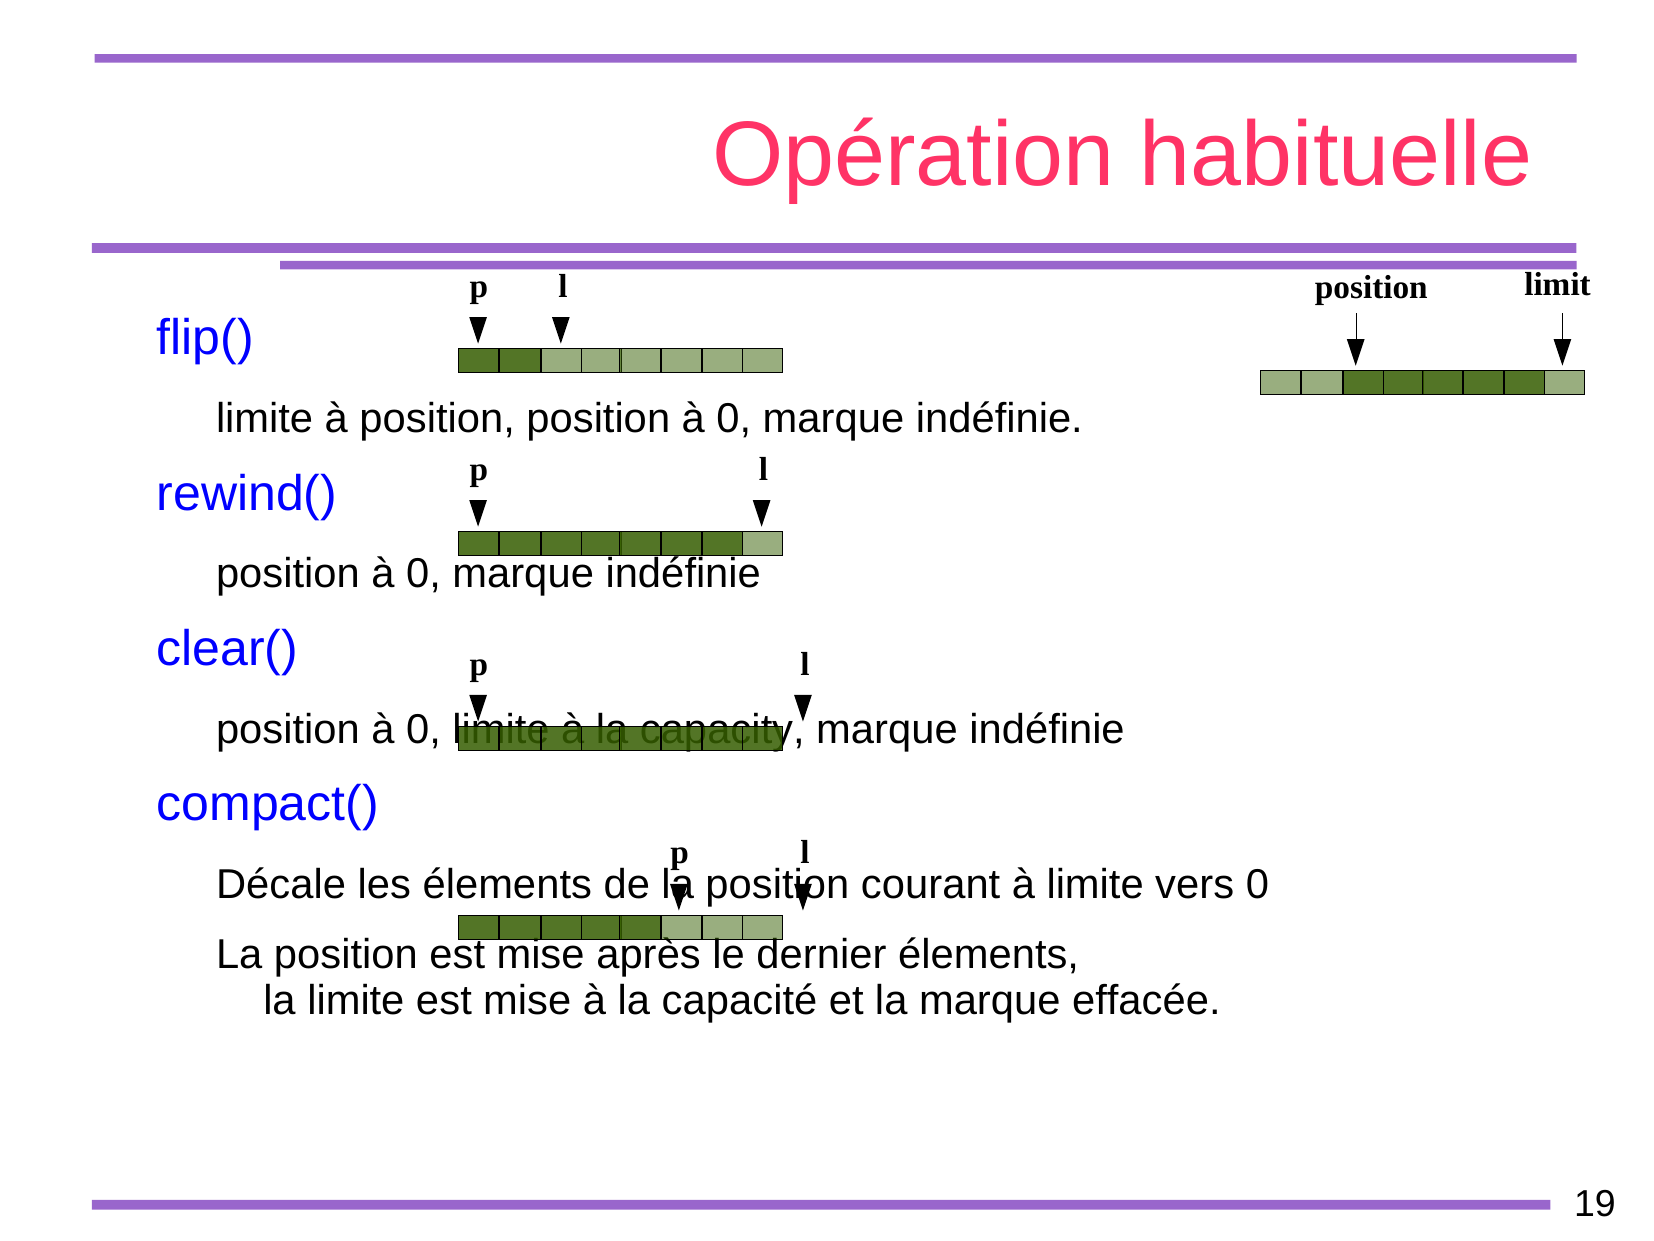

# Opération habituelle
limit
p
l
position
flip()
limite à position, position à 0, marque indéfinie.
rewind()
position à 0, marque indéfinie
clear()
position à 0, limite à la capacity, marque indéfinie
compact()
Décale les élements de la position courant à limite vers 0
La position est mise après le dernier élements,
la limite est mise à la capacité et la marque effacée.
p
l
p
l
p
l